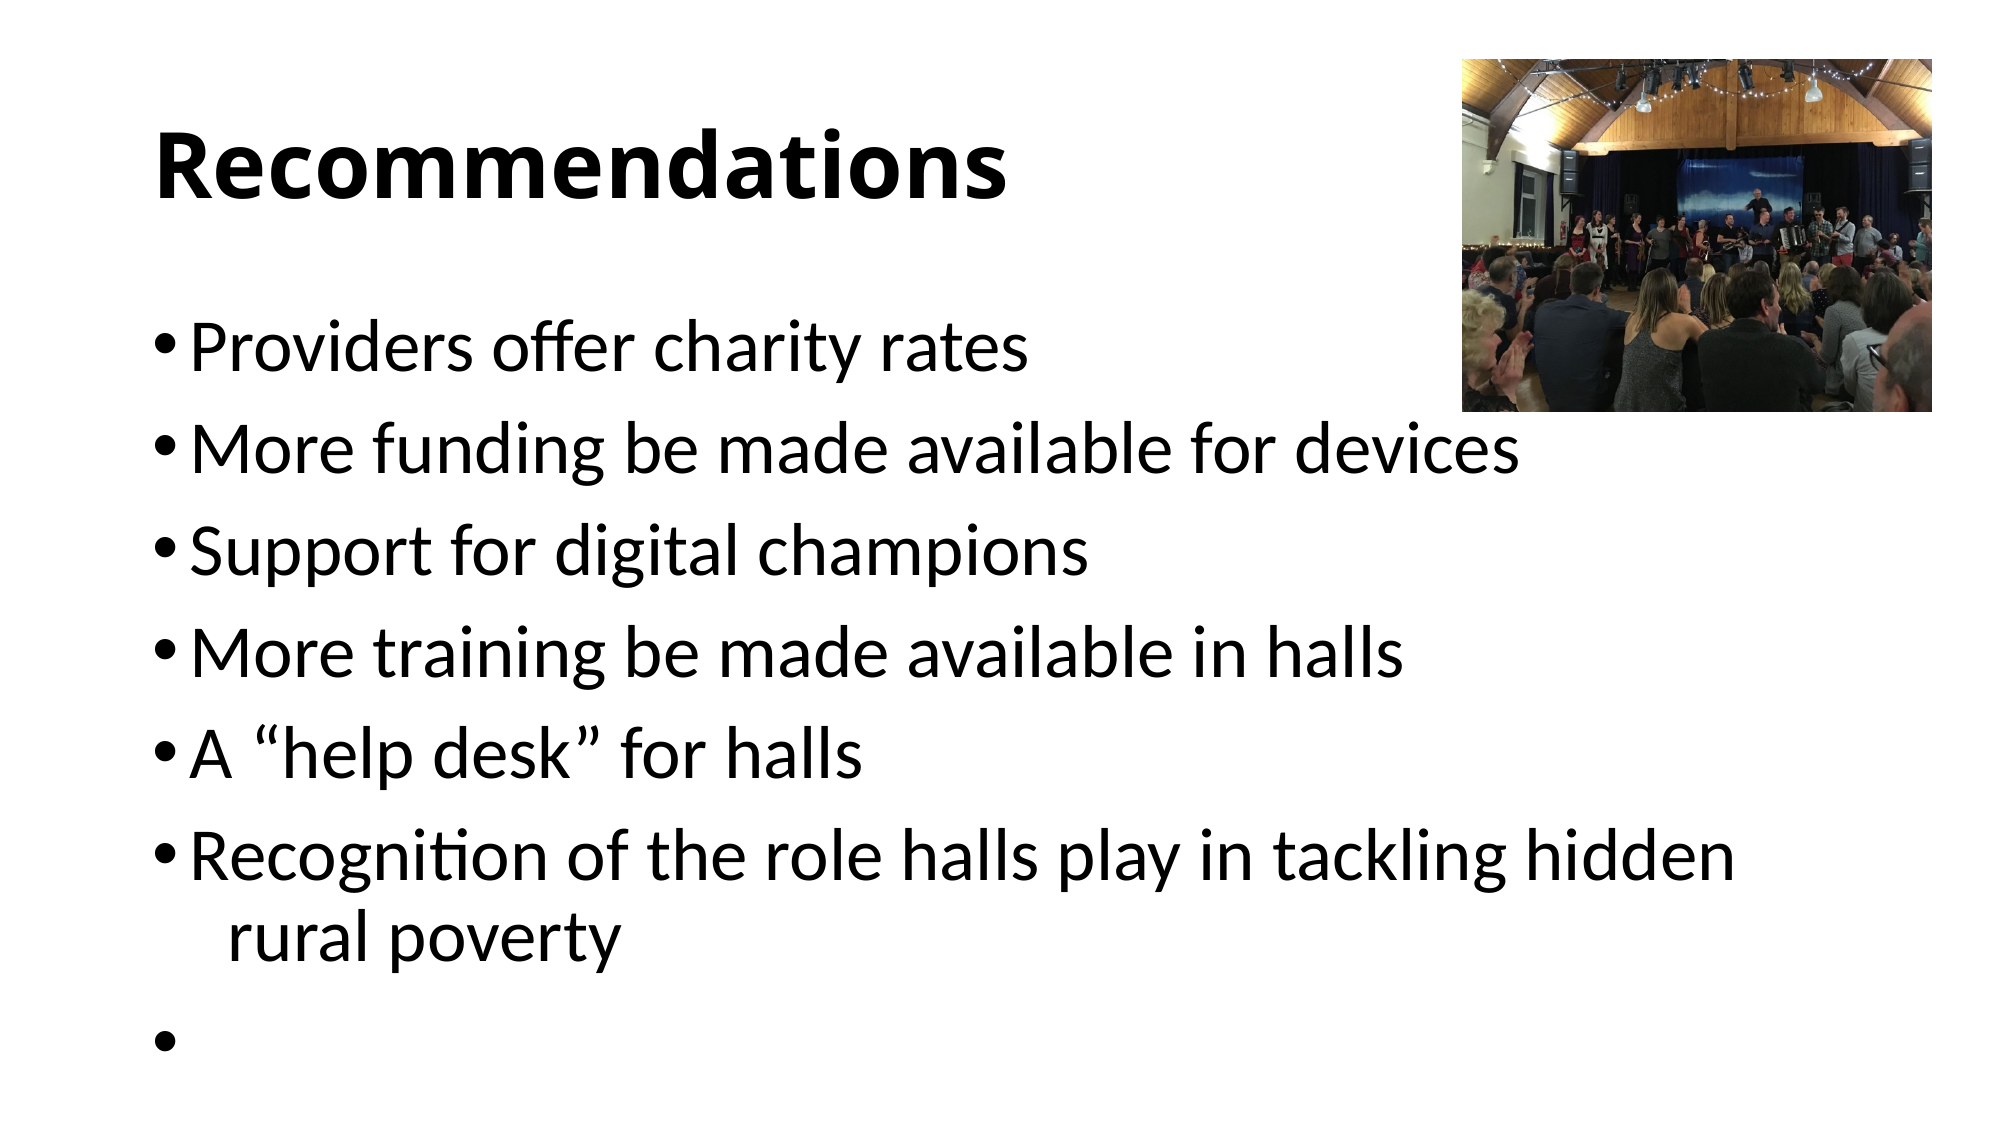

# Recommendations
Providers offer charity rates
More funding be made available for devices
Support for digital champions
More training be made available in halls
A “help desk” for halls
Recognition of the role halls play in tackling hidden rural poverty